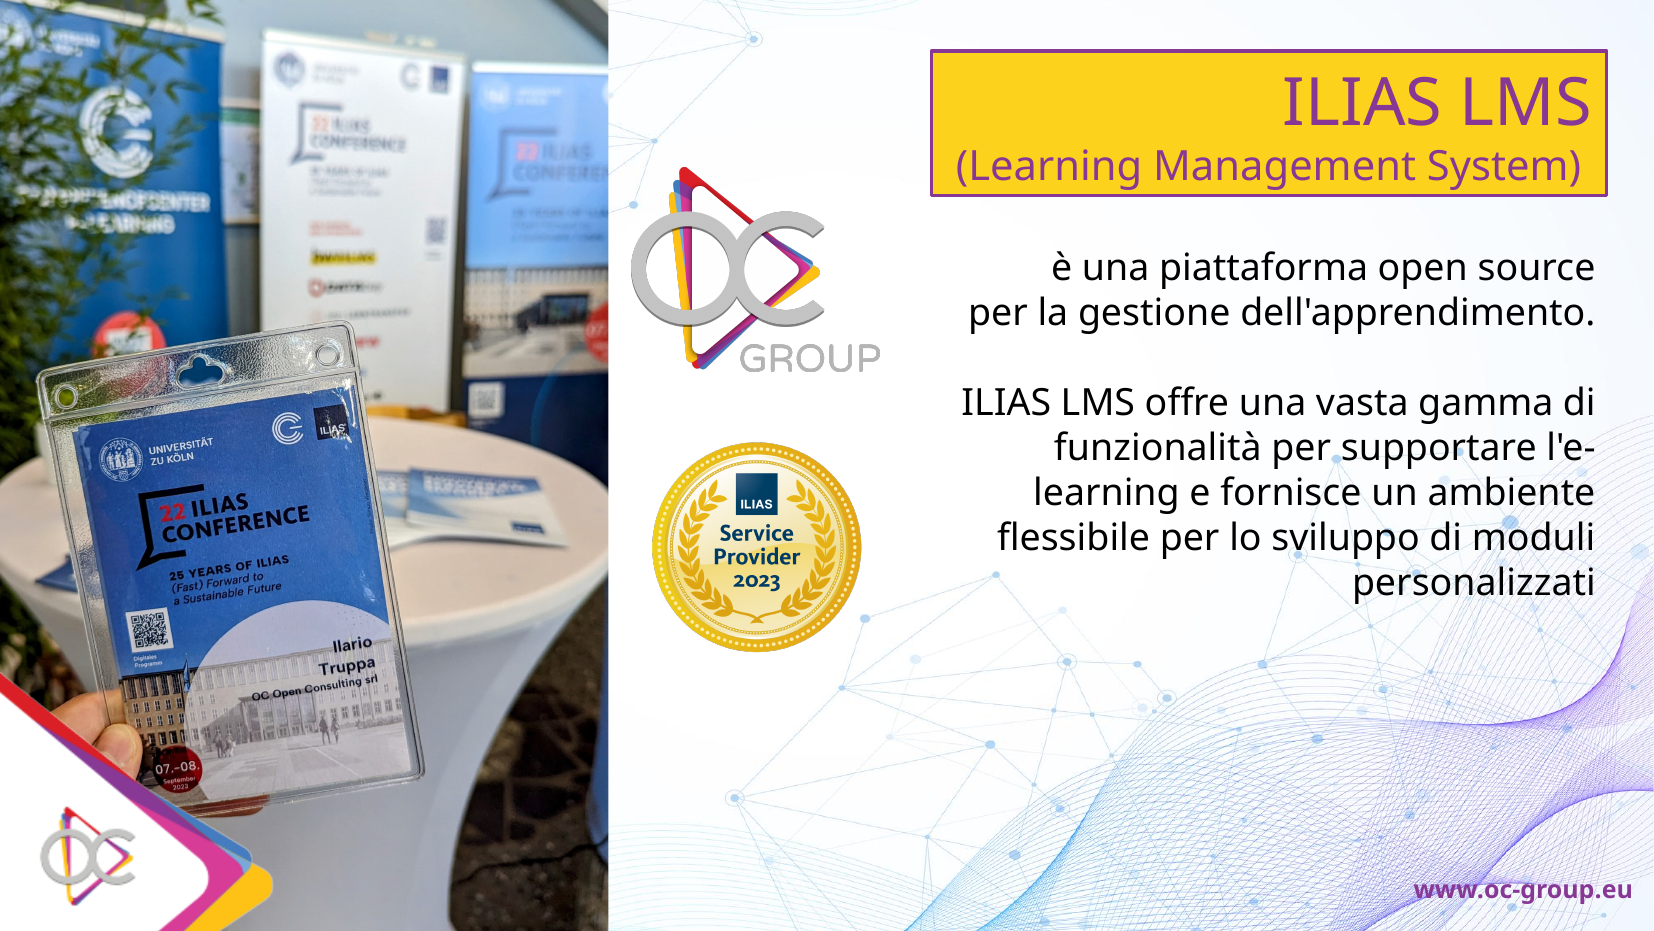

ILIAS LMS
(Learning Management System)
è una piattaforma open source
per la gestione dell'apprendimento.
ILIAS LMS offre una vasta gamma di funzionalità per supportare l'e-learning e fornisce un ambiente flessibile per lo sviluppo di moduli personalizzati
www.oc-group.eu